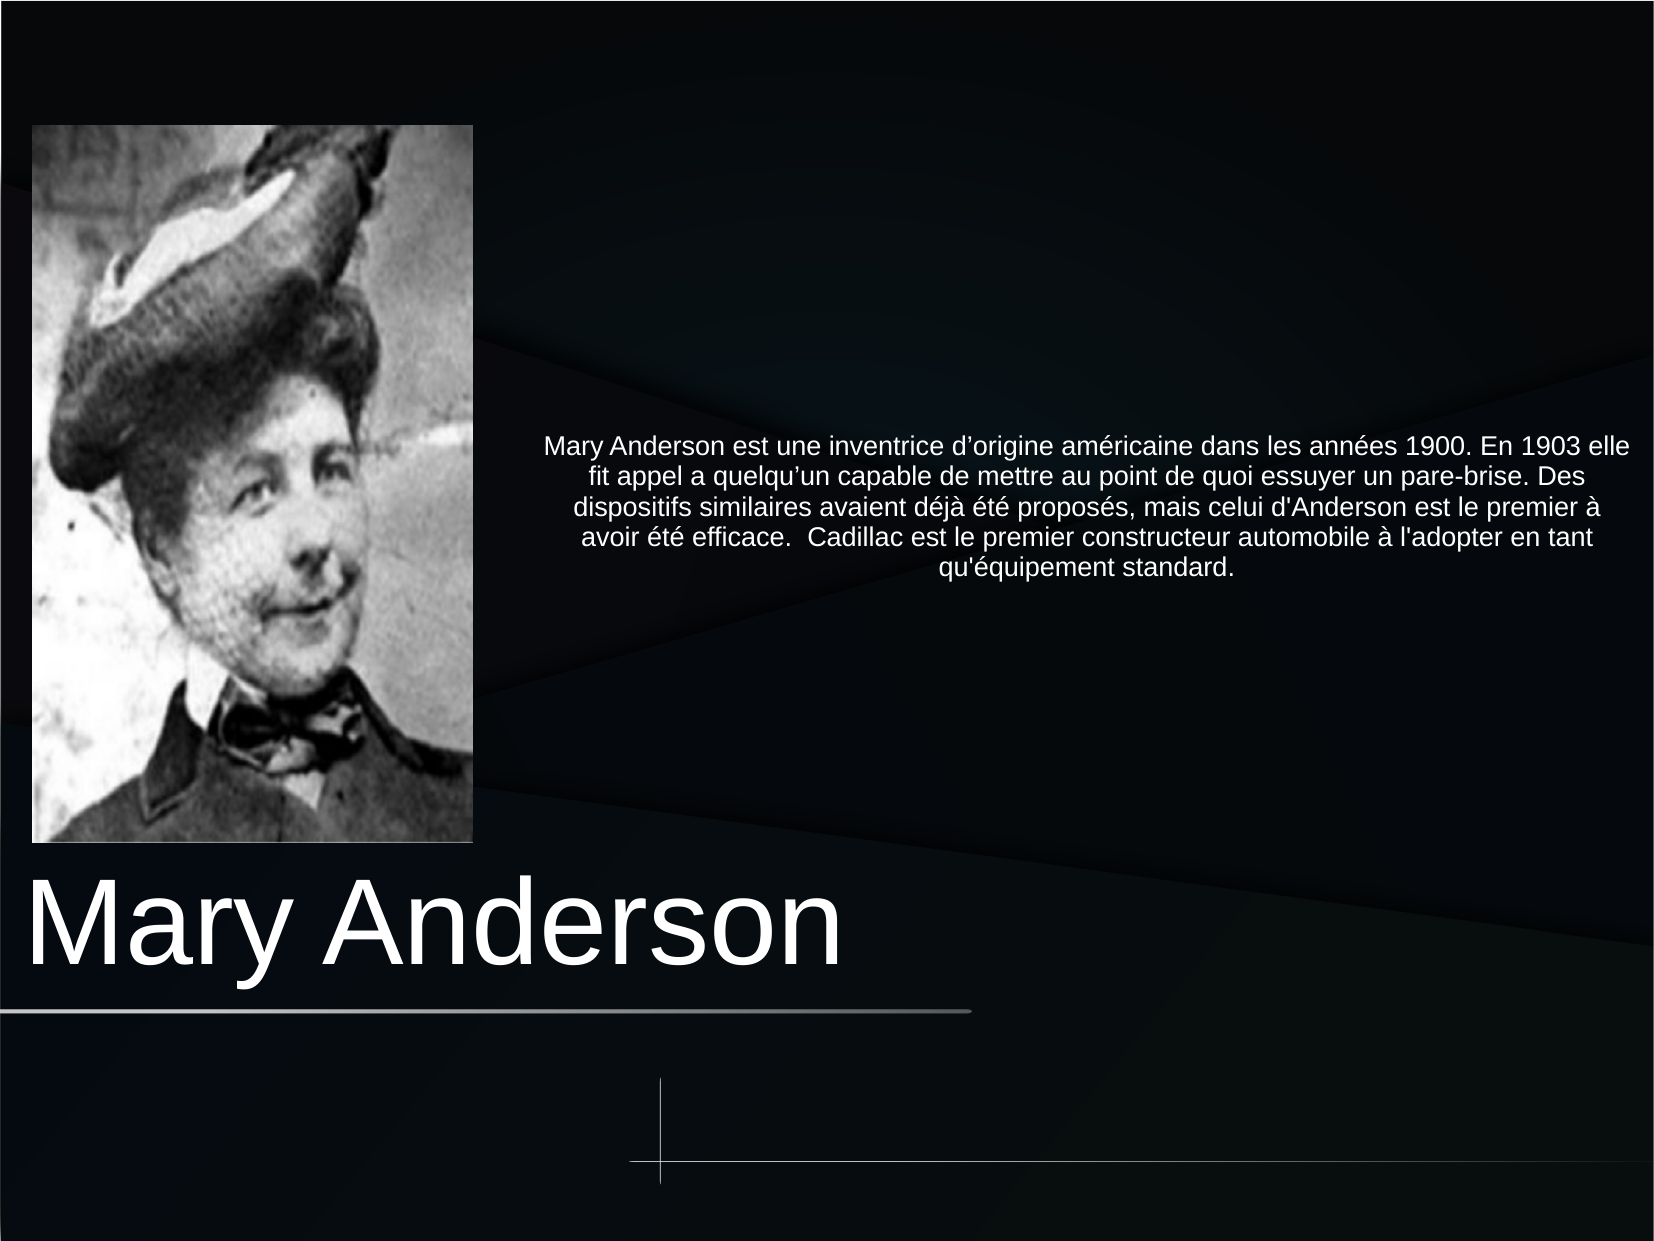

Mary Anderson est une inventrice d’origine américaine dans les années 1900. En 1903 elle fit appel a quelqu’un capable de mettre au point de quoi essuyer un pare-brise. Des dispositifs similaires avaient déjà été proposés, mais celui d'Anderson est le premier à avoir été efficace. Cadillac est le premier constructeur automobile à l'adopter en tant qu'équipement standard.
# Mary Anderson